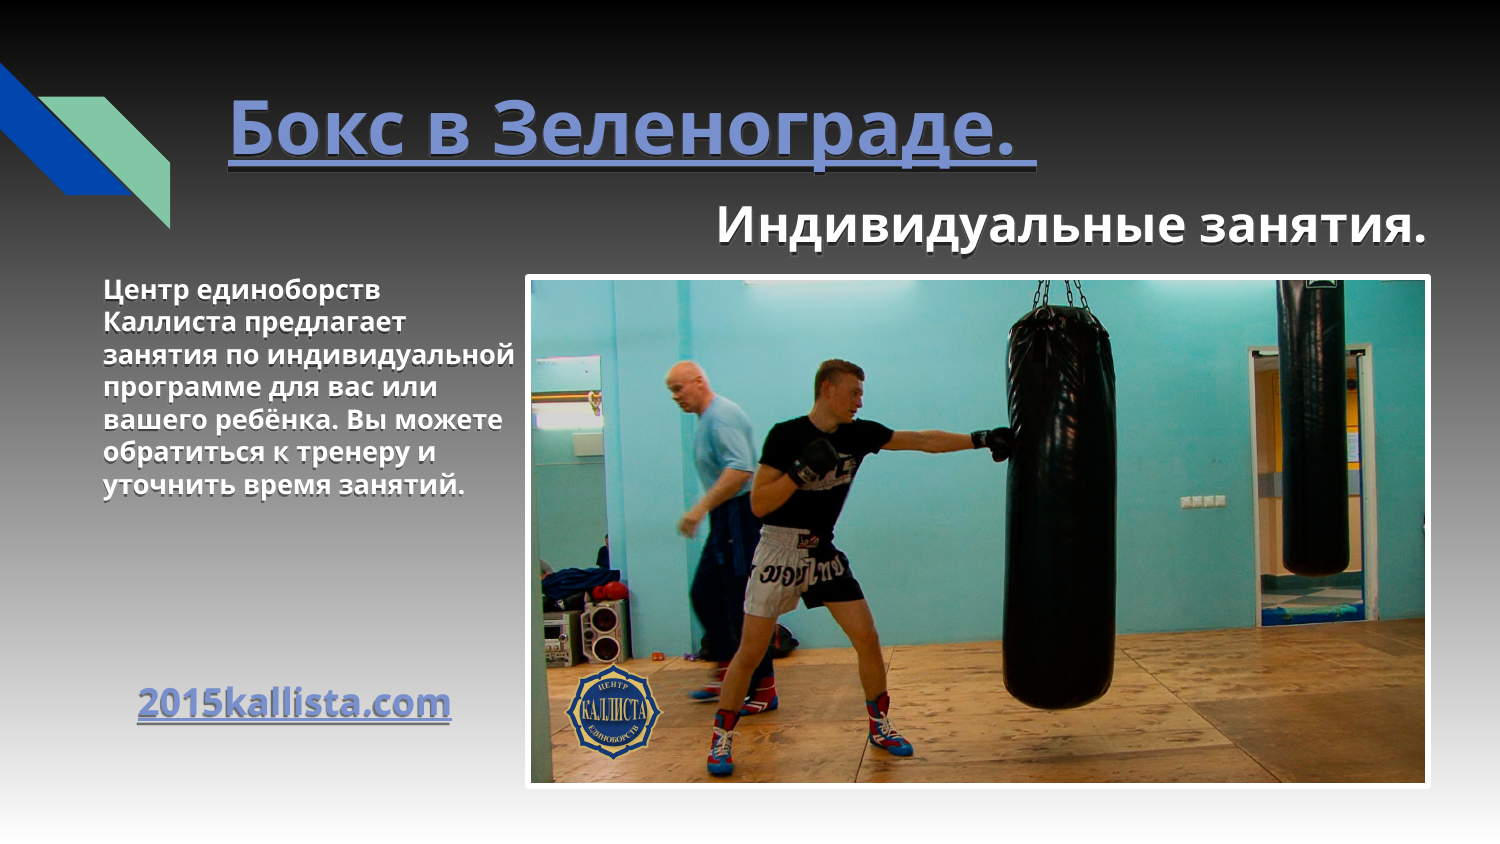

# Бокс в Зеленограде.
Индивидуальные занятия.
Центр единоборств Каллиста предлагает занятия по индивидуальной программе для вас или вашего ребёнка. Вы можете обратиться к тренеру и уточнить время занятий.
2015kallista.com